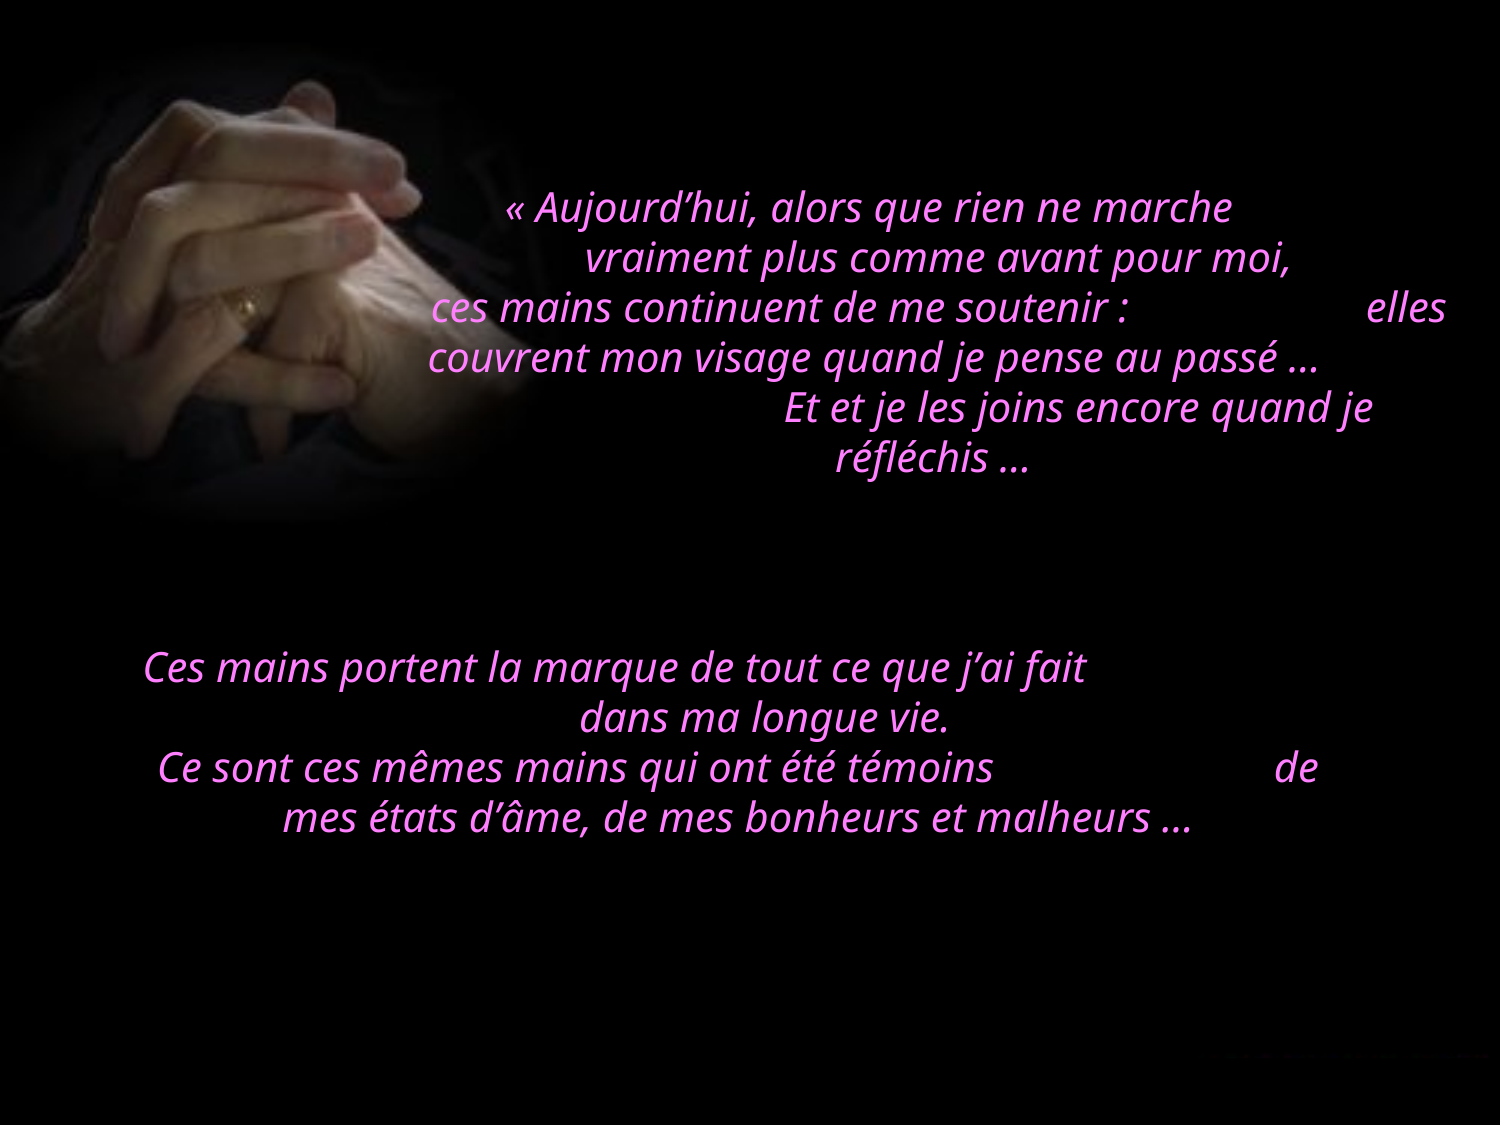

« Aujourd’hui, alors que rien ne marche vraiment plus comme avant pour moi,
ces mains continuent de me soutenir : elles couvrent mon visage quand je pense au passé ... Et et je les joins encore quand je réfléchis …
Ces mains portent la marque de tout ce que j’ai fait dans ma longue vie.
Ce sont ces mêmes mains qui ont été témoins de mes états d’âme, de mes bonheurs et malheurs …